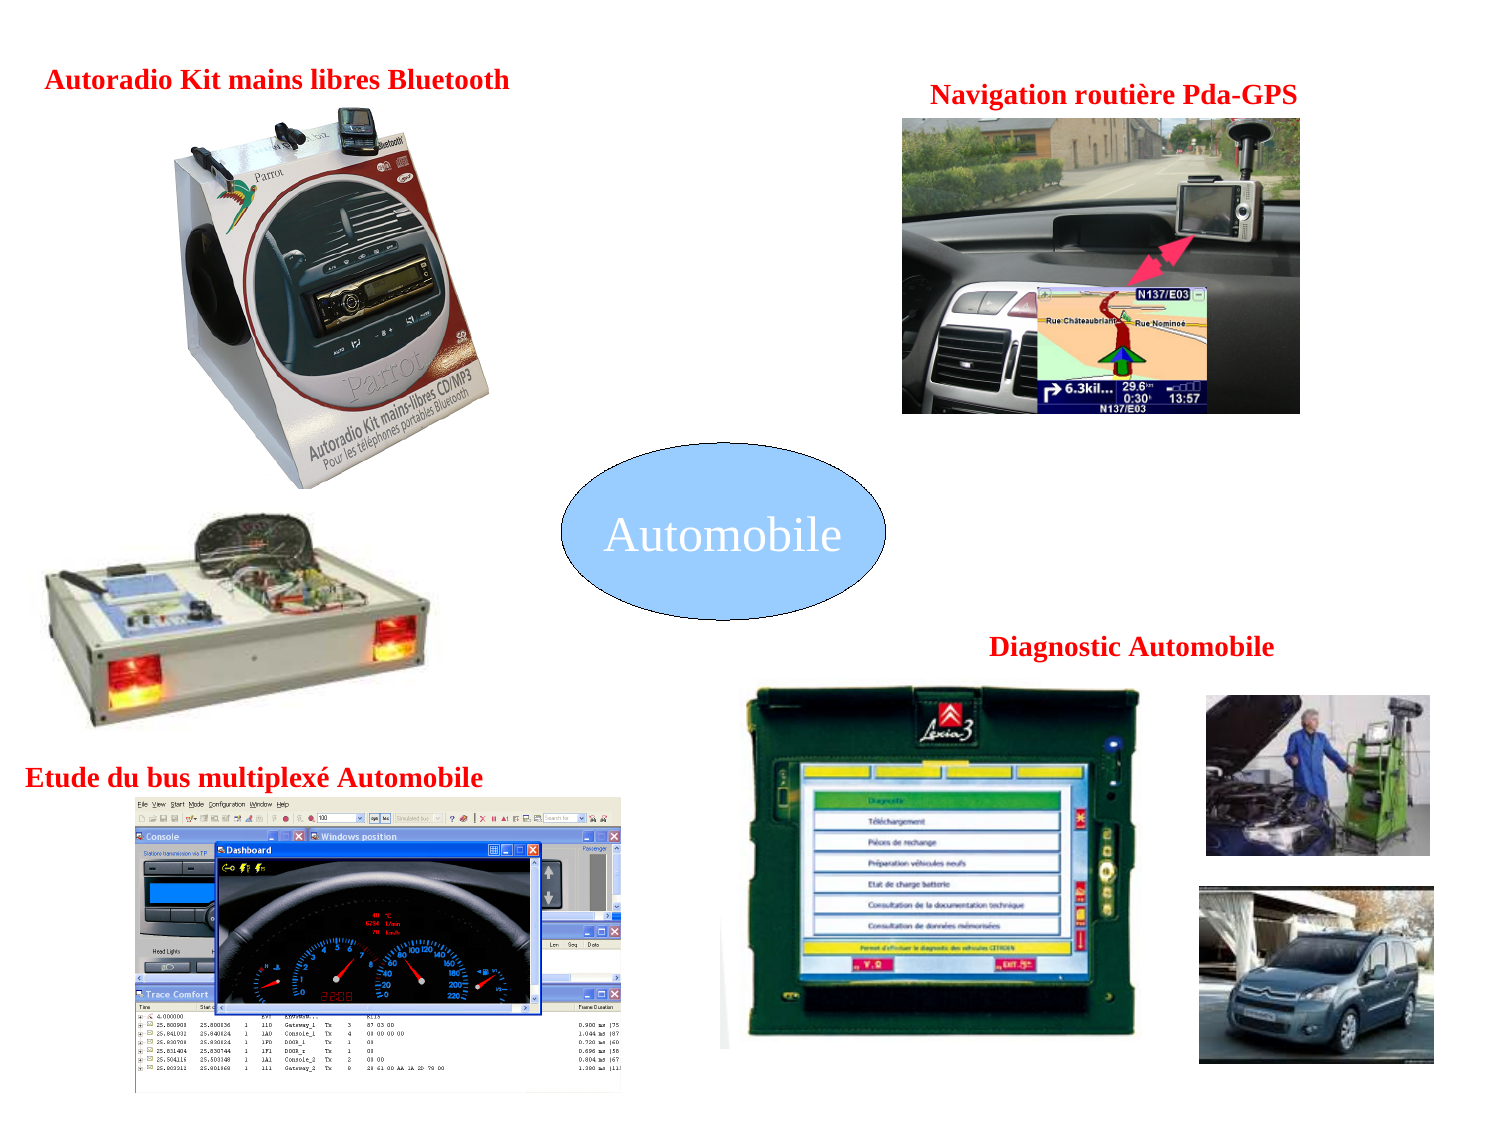

Autoradio Kit mains libres Bluetooth
Navigation routière Pda-GPS
Automobile
Diagnostic Automobile
 Etude du bus multiplexé Automobile